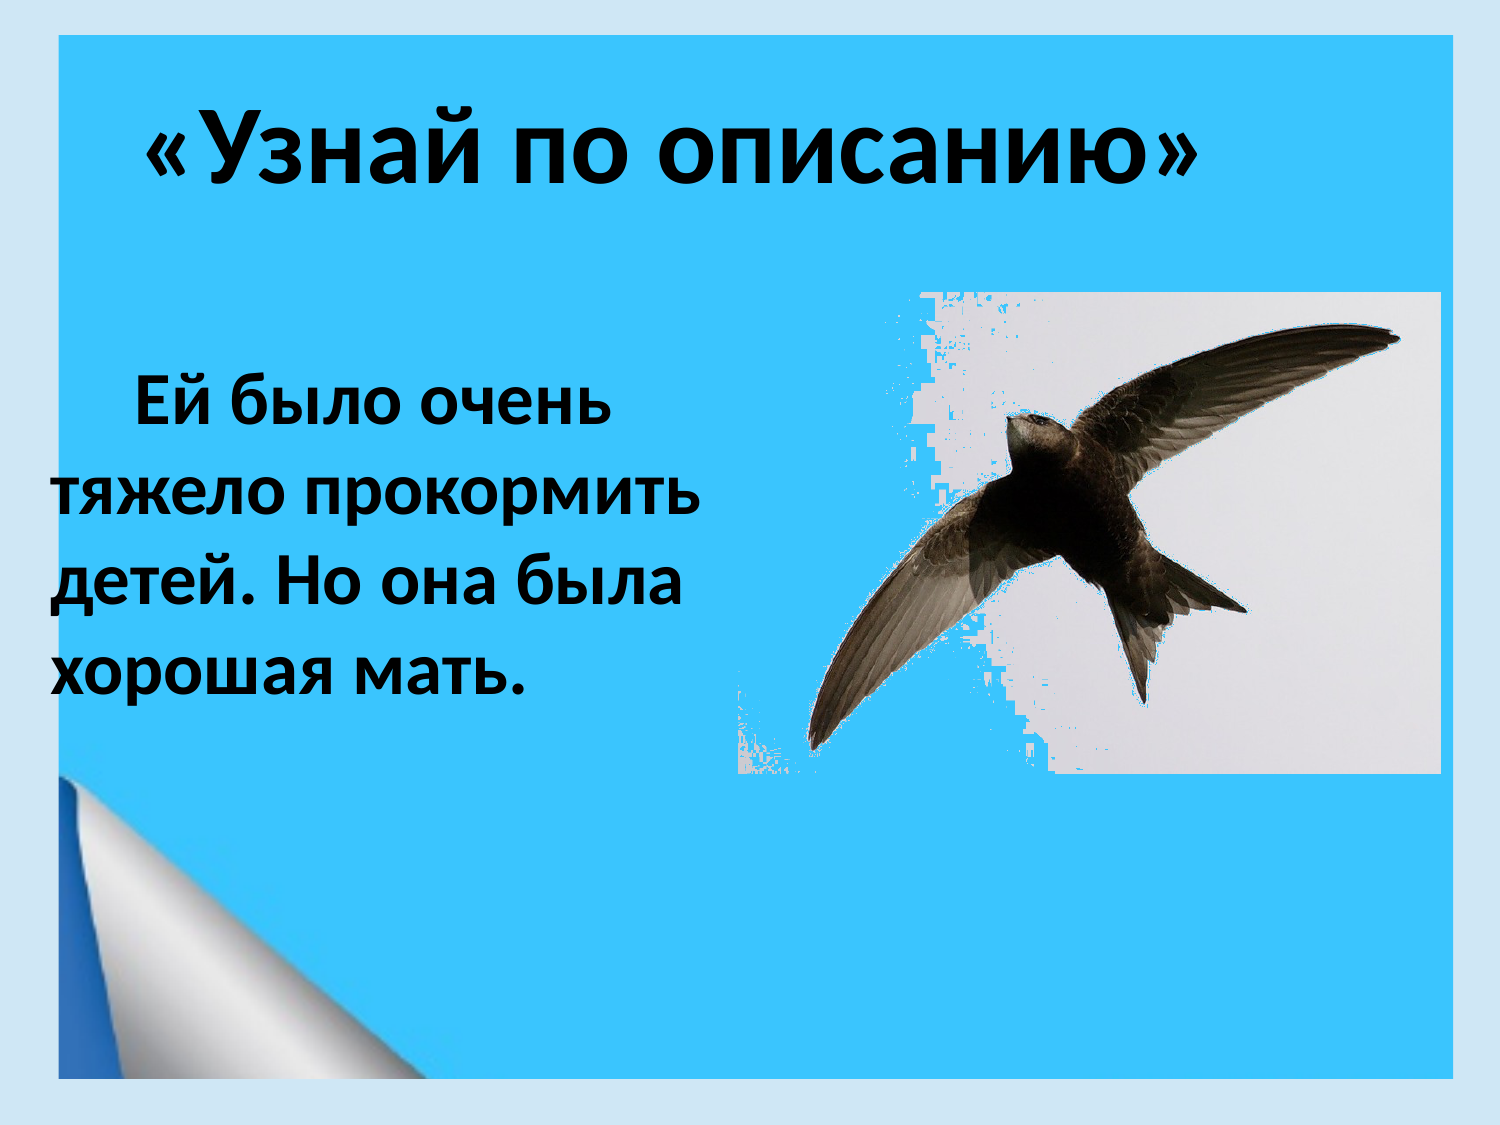

«Узнай по описанию»
#
 Ей было очень тяжело прокормить детей. Но она была хорошая мать.